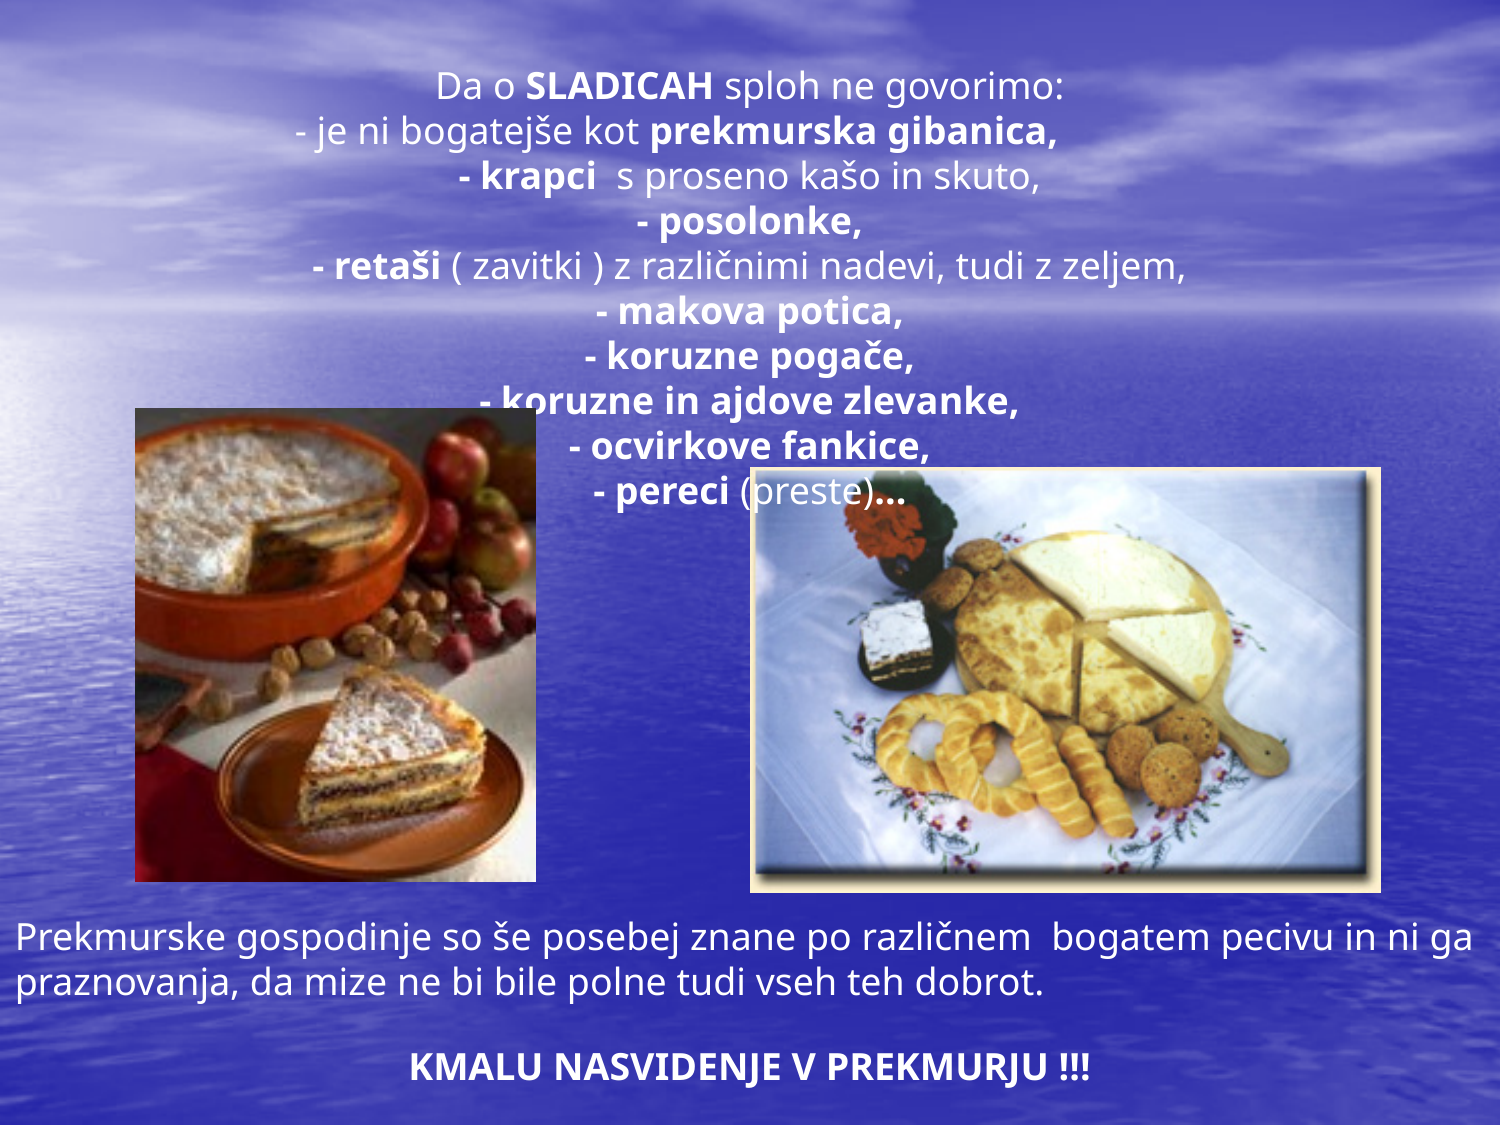

Da o SLADICAH sploh ne govorimo:
- je ni bogatejše kot prekmurska gibanica,
- krapci s proseno kašo in skuto,
- posolonke,
- retaši ( zavitki ) z različnimi nadevi, tudi z zeljem,
- makova potica,
- koruzne pogače,
- koruzne in ajdove zlevanke,
- ocvirkove fankice,
- pereci (preste)...
Prekmurske gospodinje so še posebej znane po različnem bogatem pecivu in ni ga praznovanja, da mize ne bi bile polne tudi vseh teh dobrot.
KMALU NASVIDENJE V PREKMURJU !!!